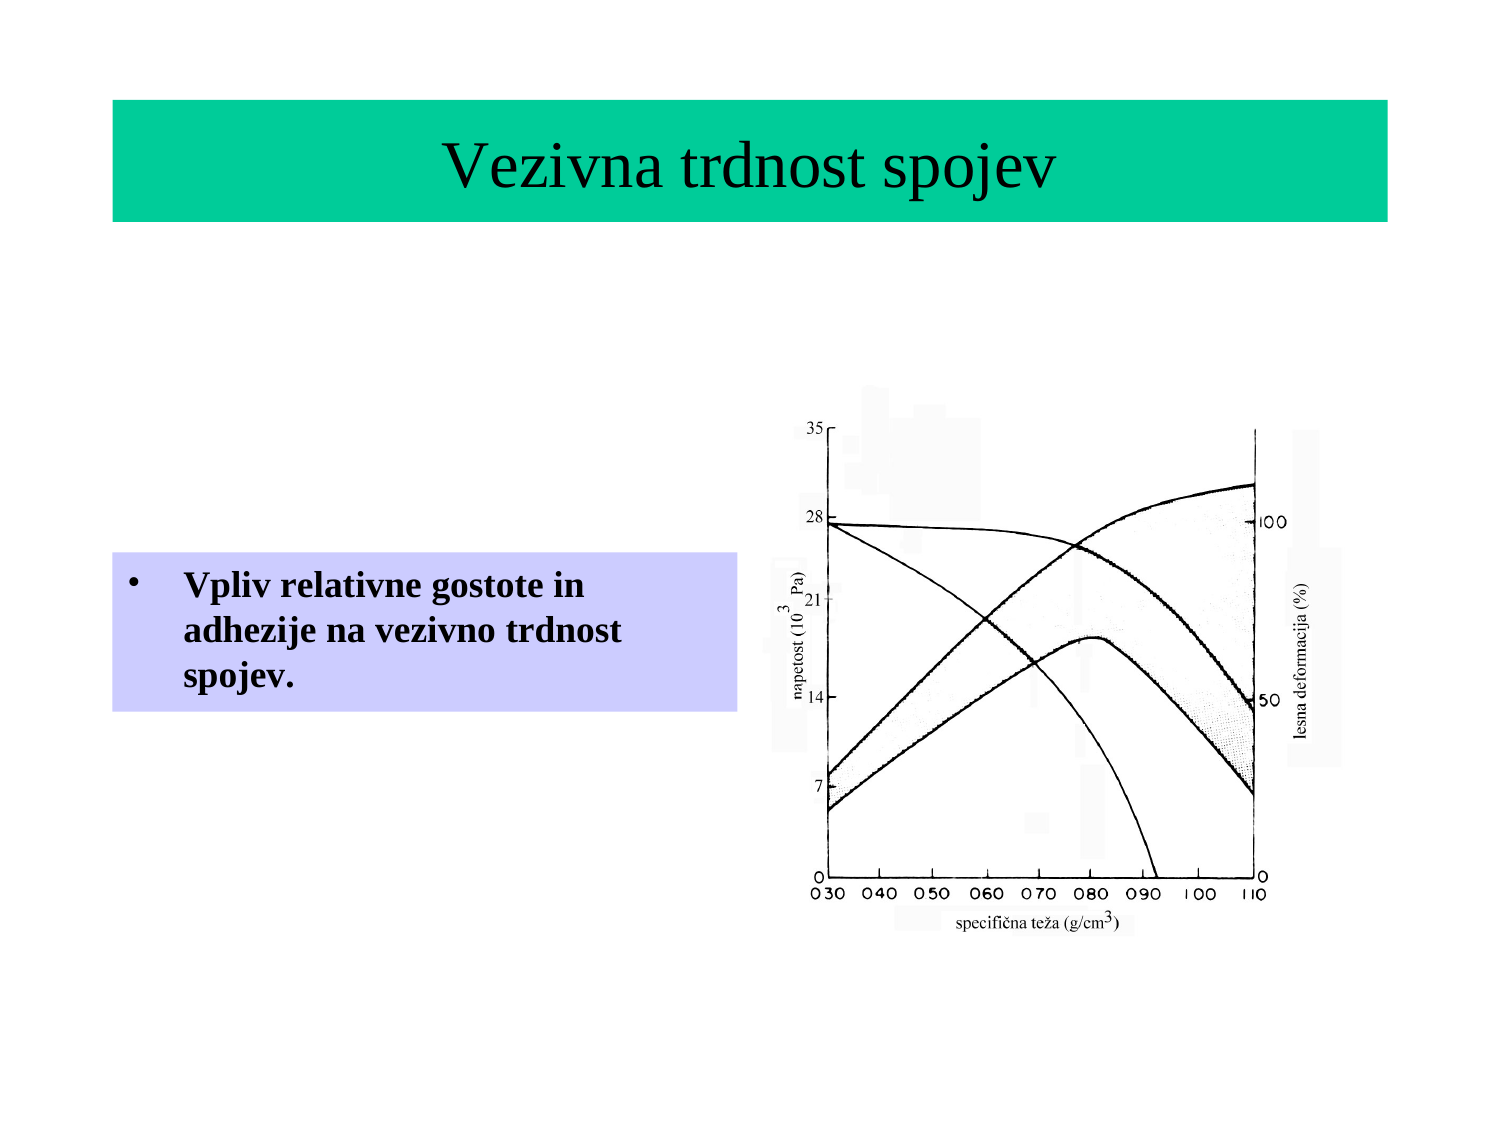

# Vezivna trdnost spojev
Vpliv relativne gostote in adhezije na vezivno trdnost spojev.